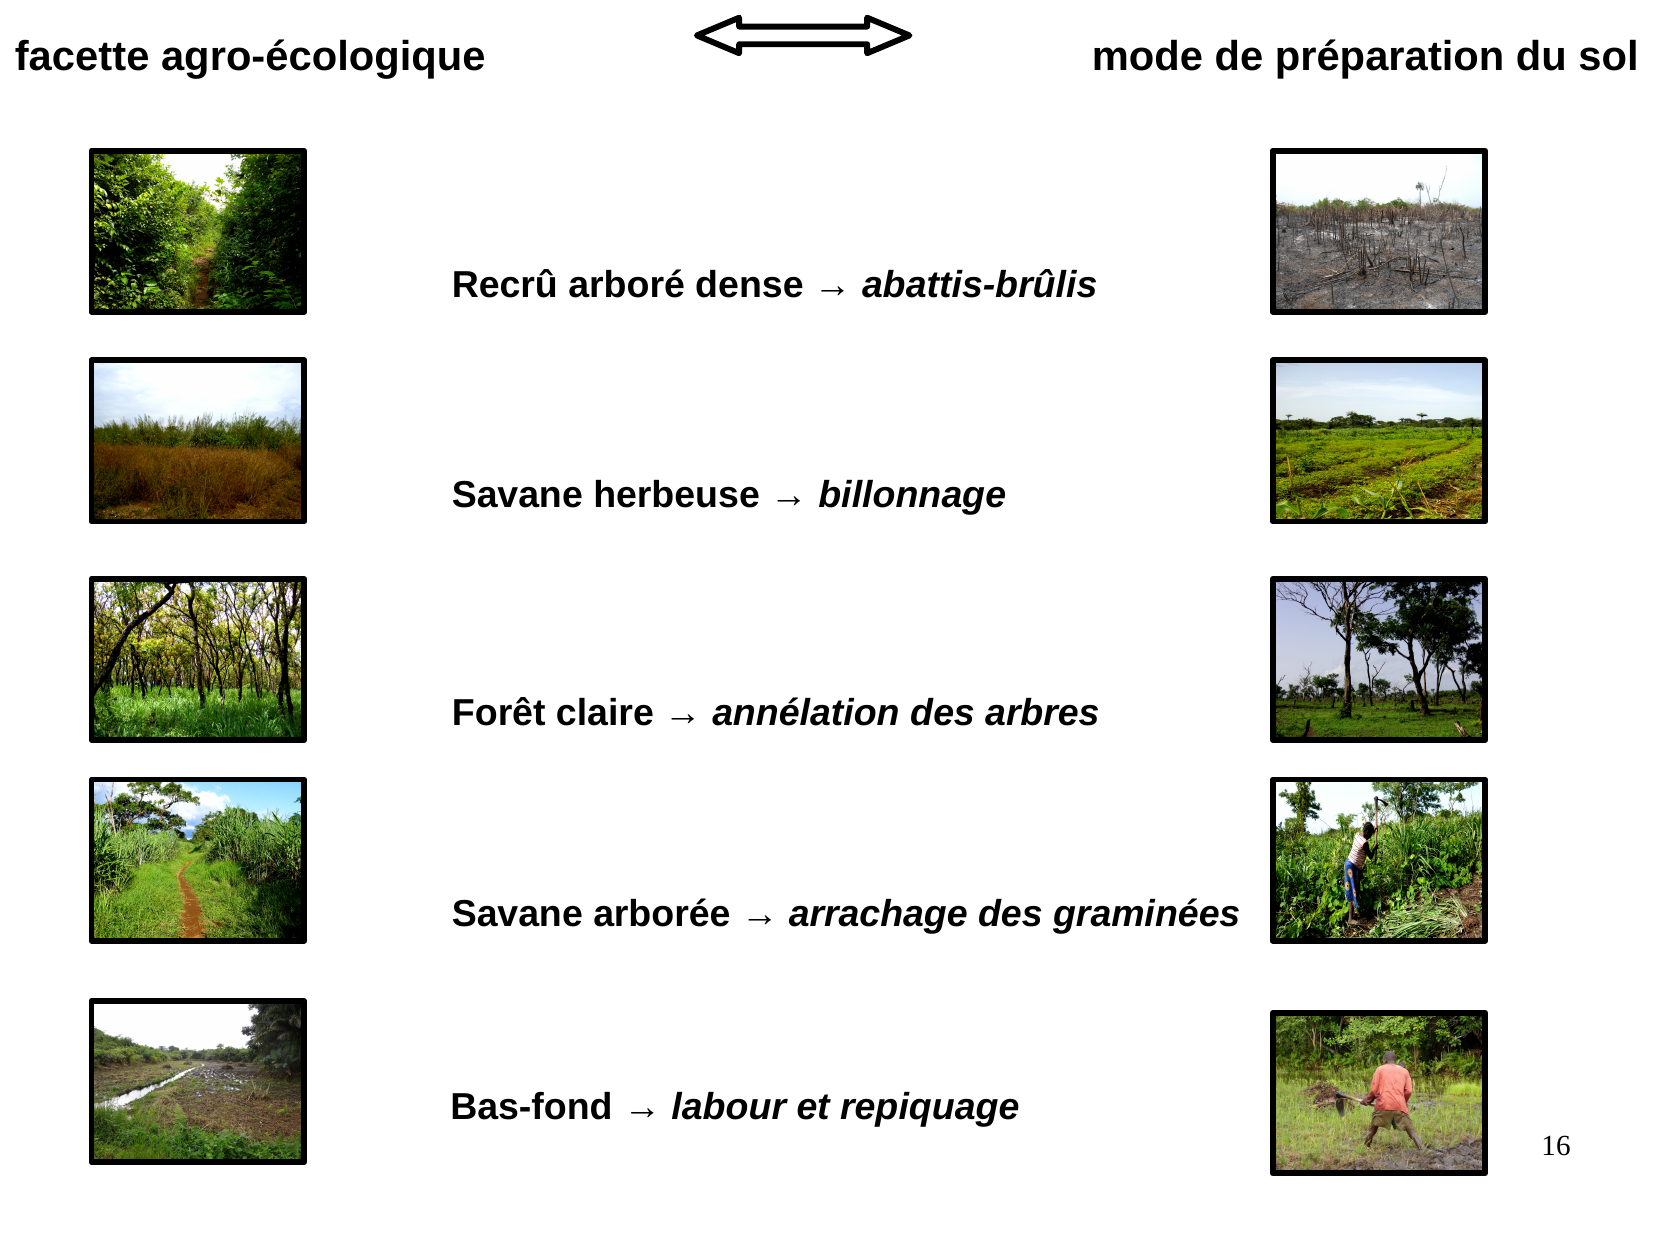

facette agro-écologique
mode de préparation du sol
Recrû arboré dense → abattis-brûlis
Savane herbeuse → billonnage
Forêt claire → annélation des arbres
Savane arborée → arrachage des graminées
Bas-fond → labour et repiquage
16